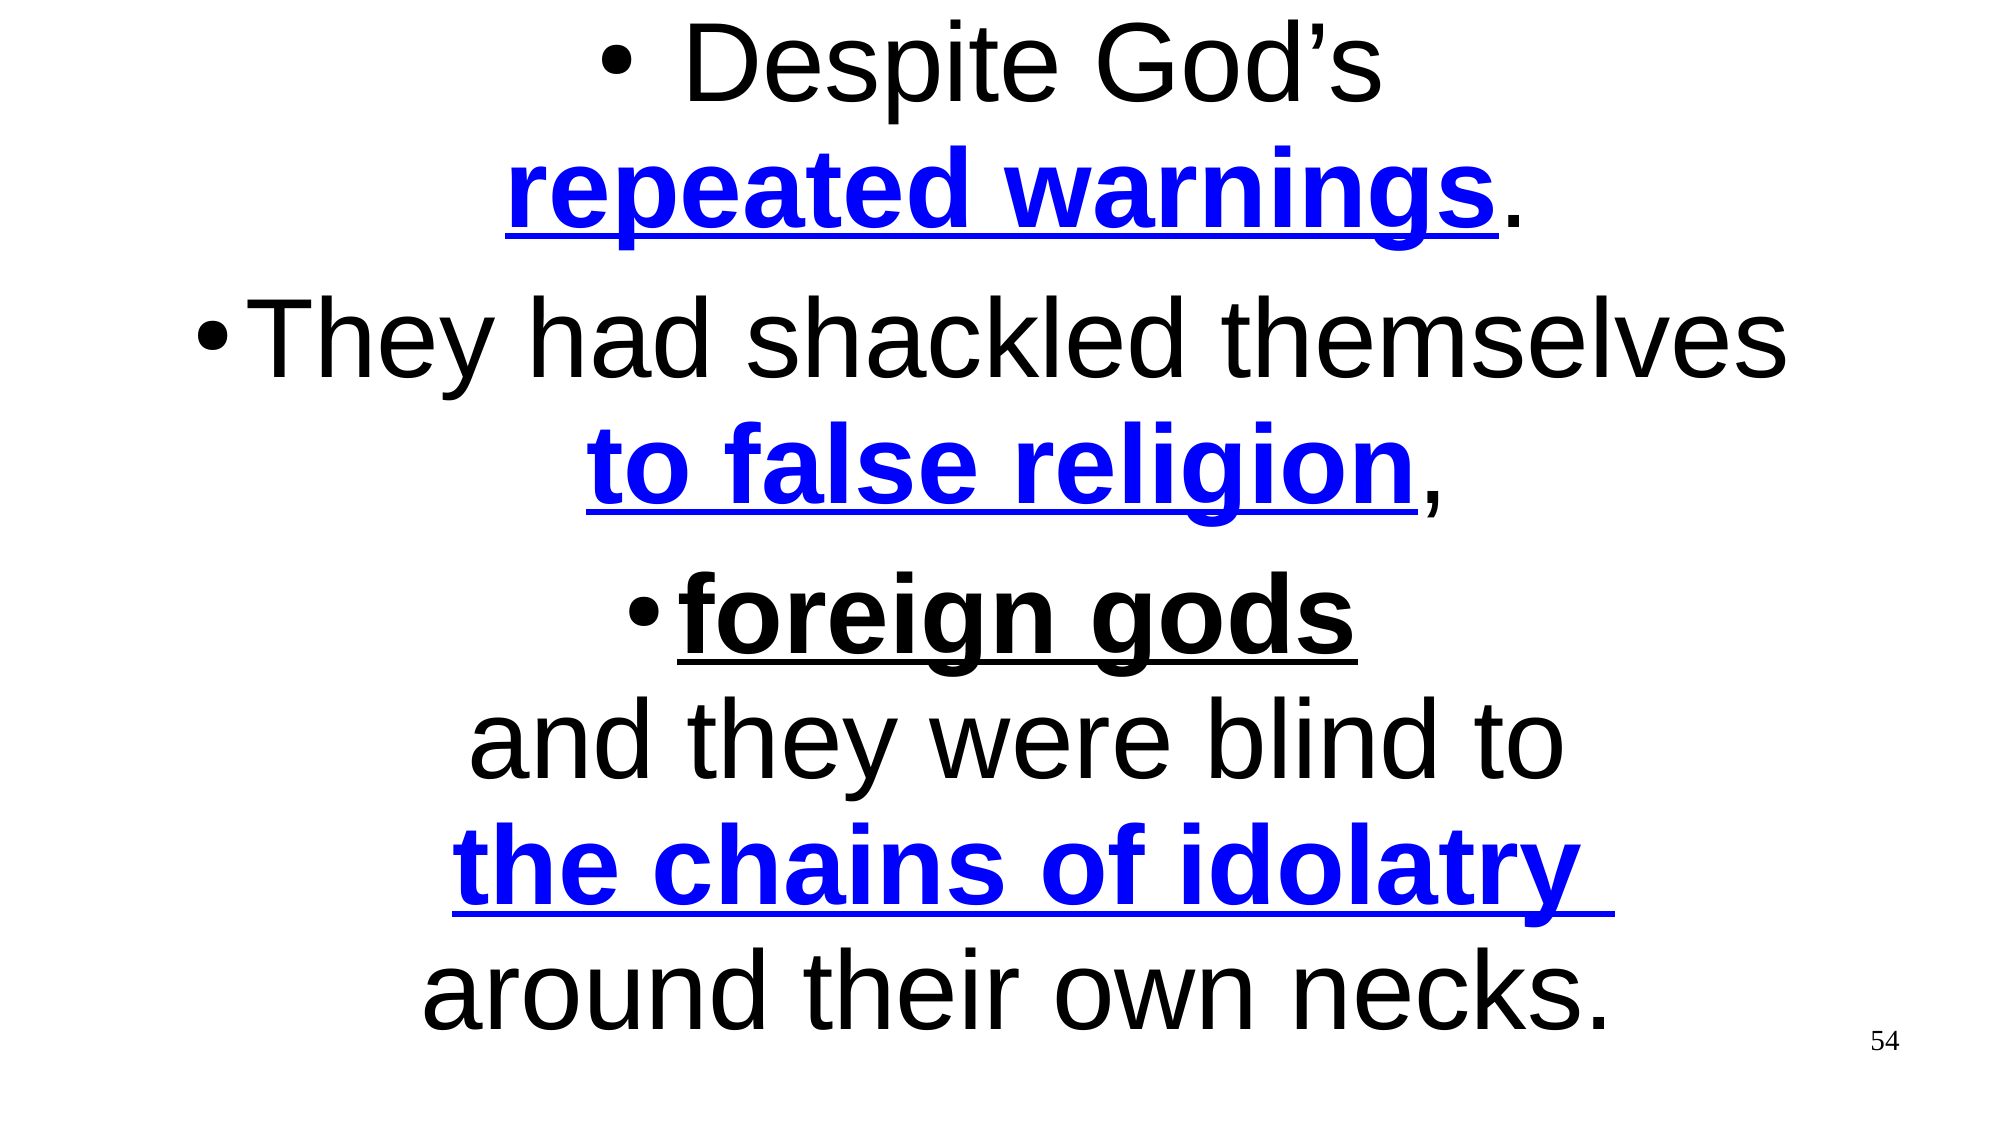

# Despite God’s repeated warnings.
They had shackled themselves
to false religion,
foreign gods
and they were blind to
the chains of idolatry
around their own necks.
54